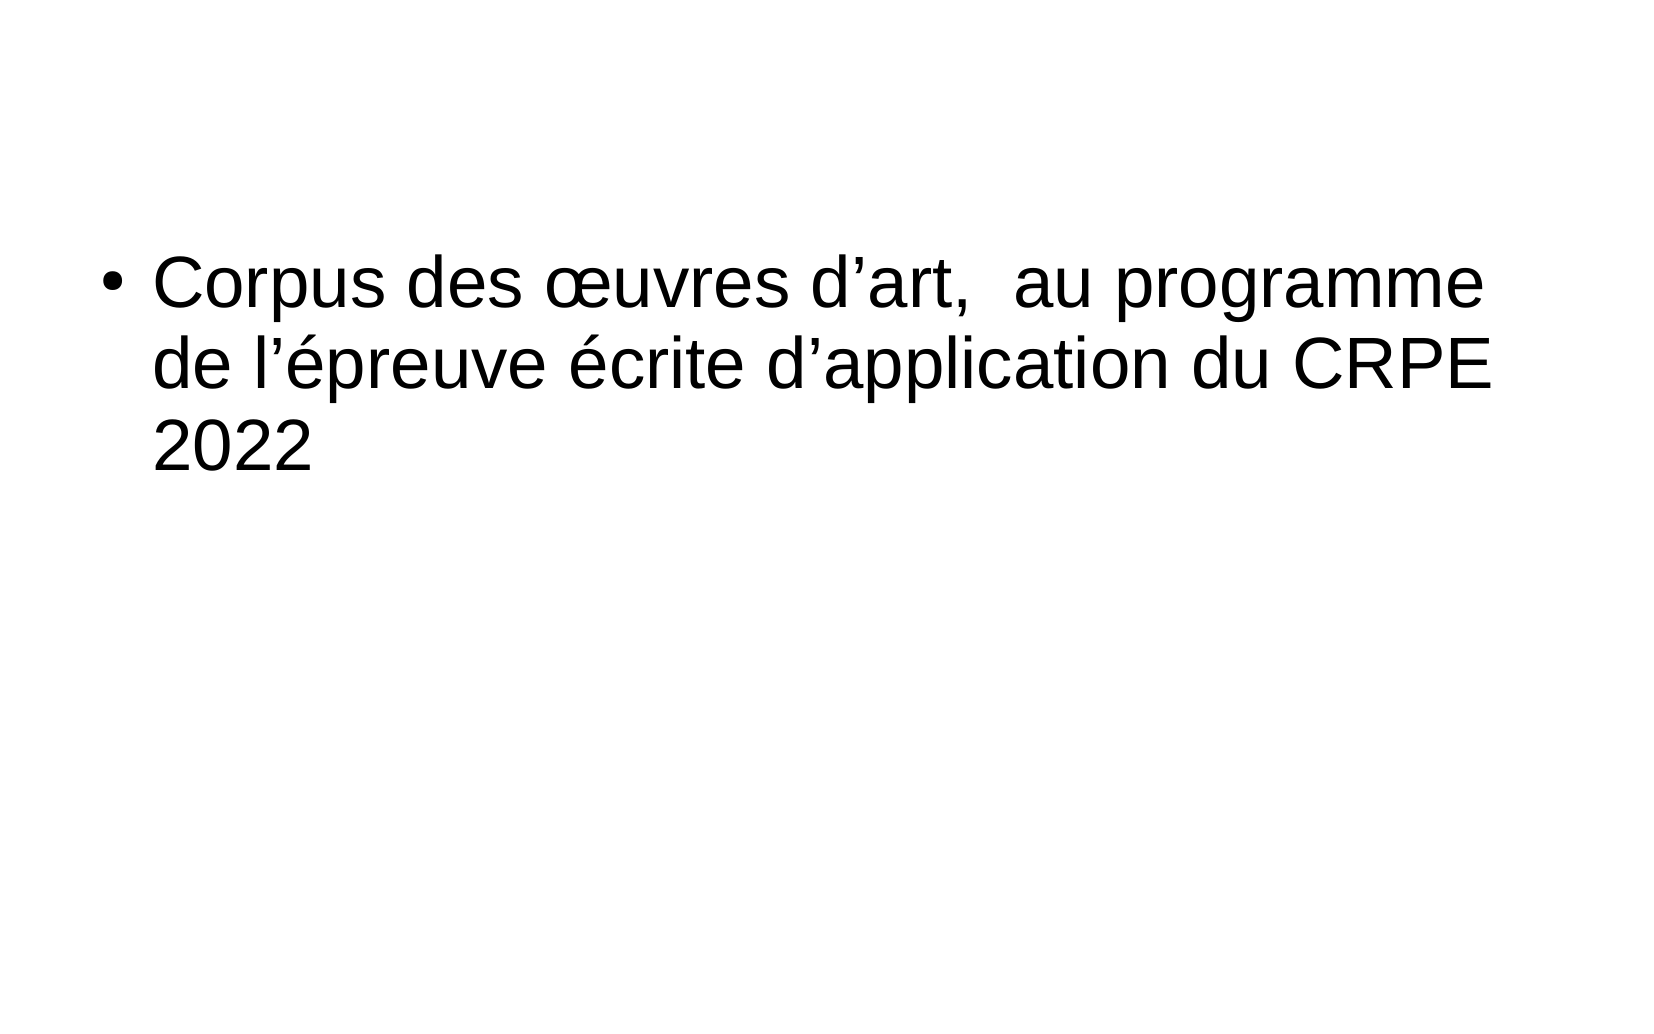

# Corpus des œuvres d’art, au programme de l’épreuve écrite d’application du CRPE 2022